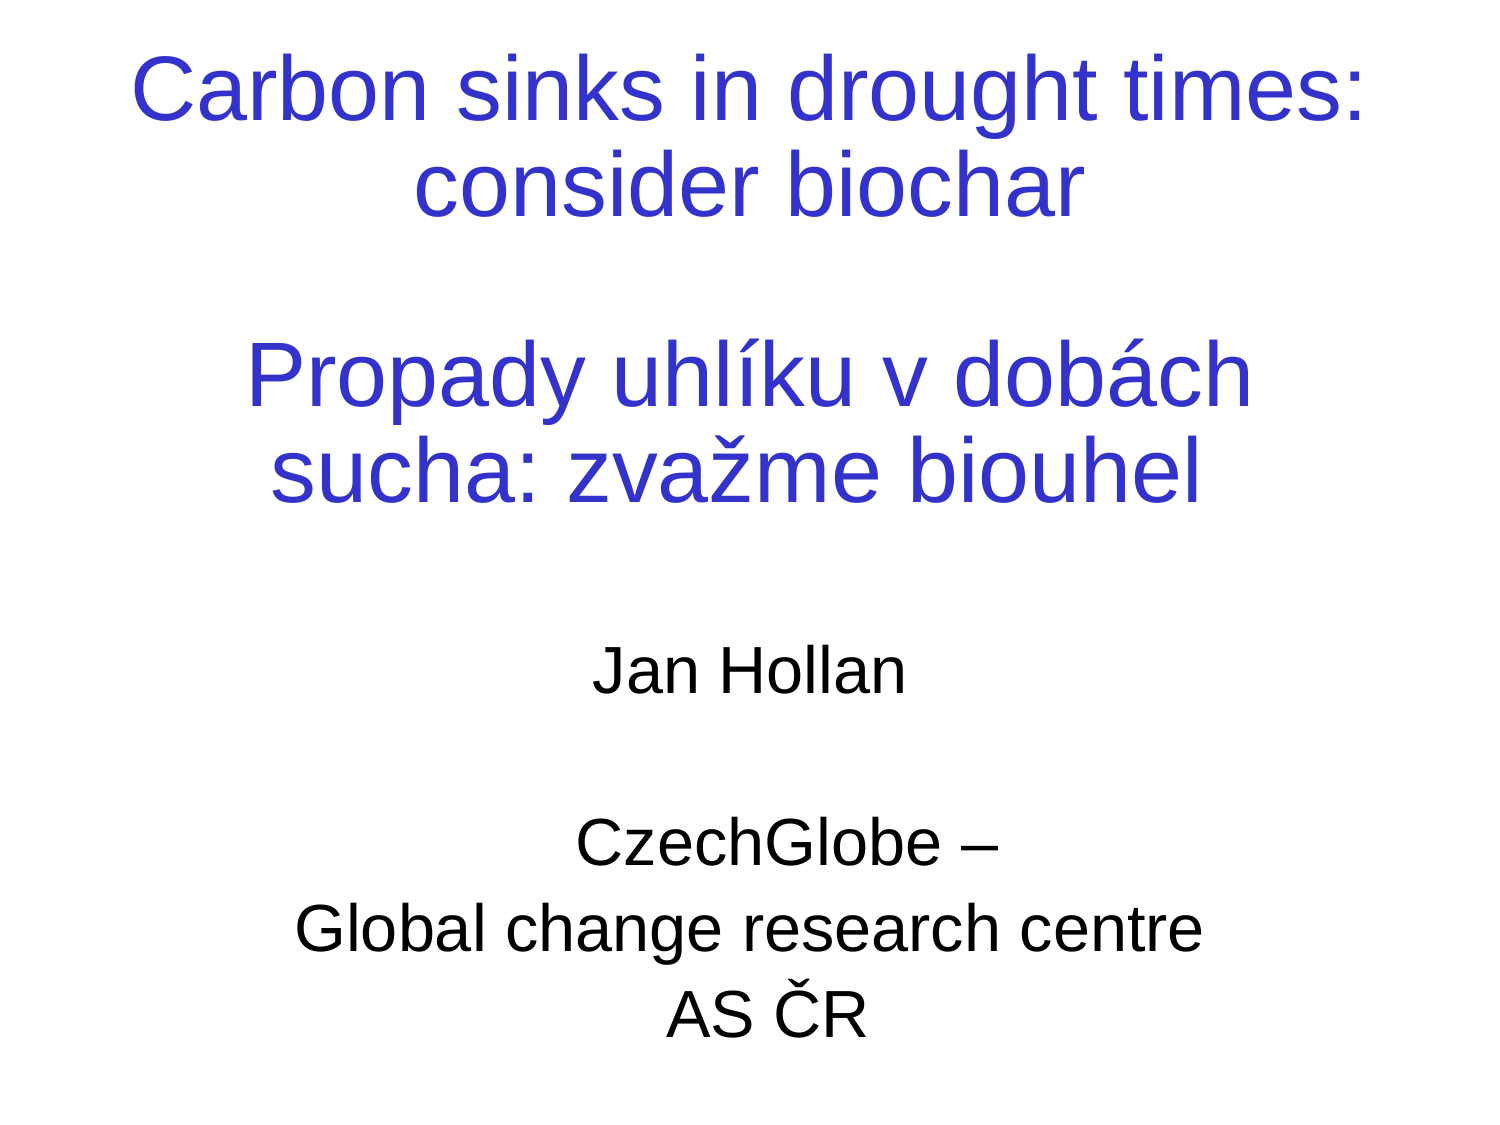

# Carbon sinks in drought times: consider biochar Propady uhlíku v dobách sucha: zvažme biouhel
Jan Hollan
 CzechGlobe –
Global change research centre
 AS ČR